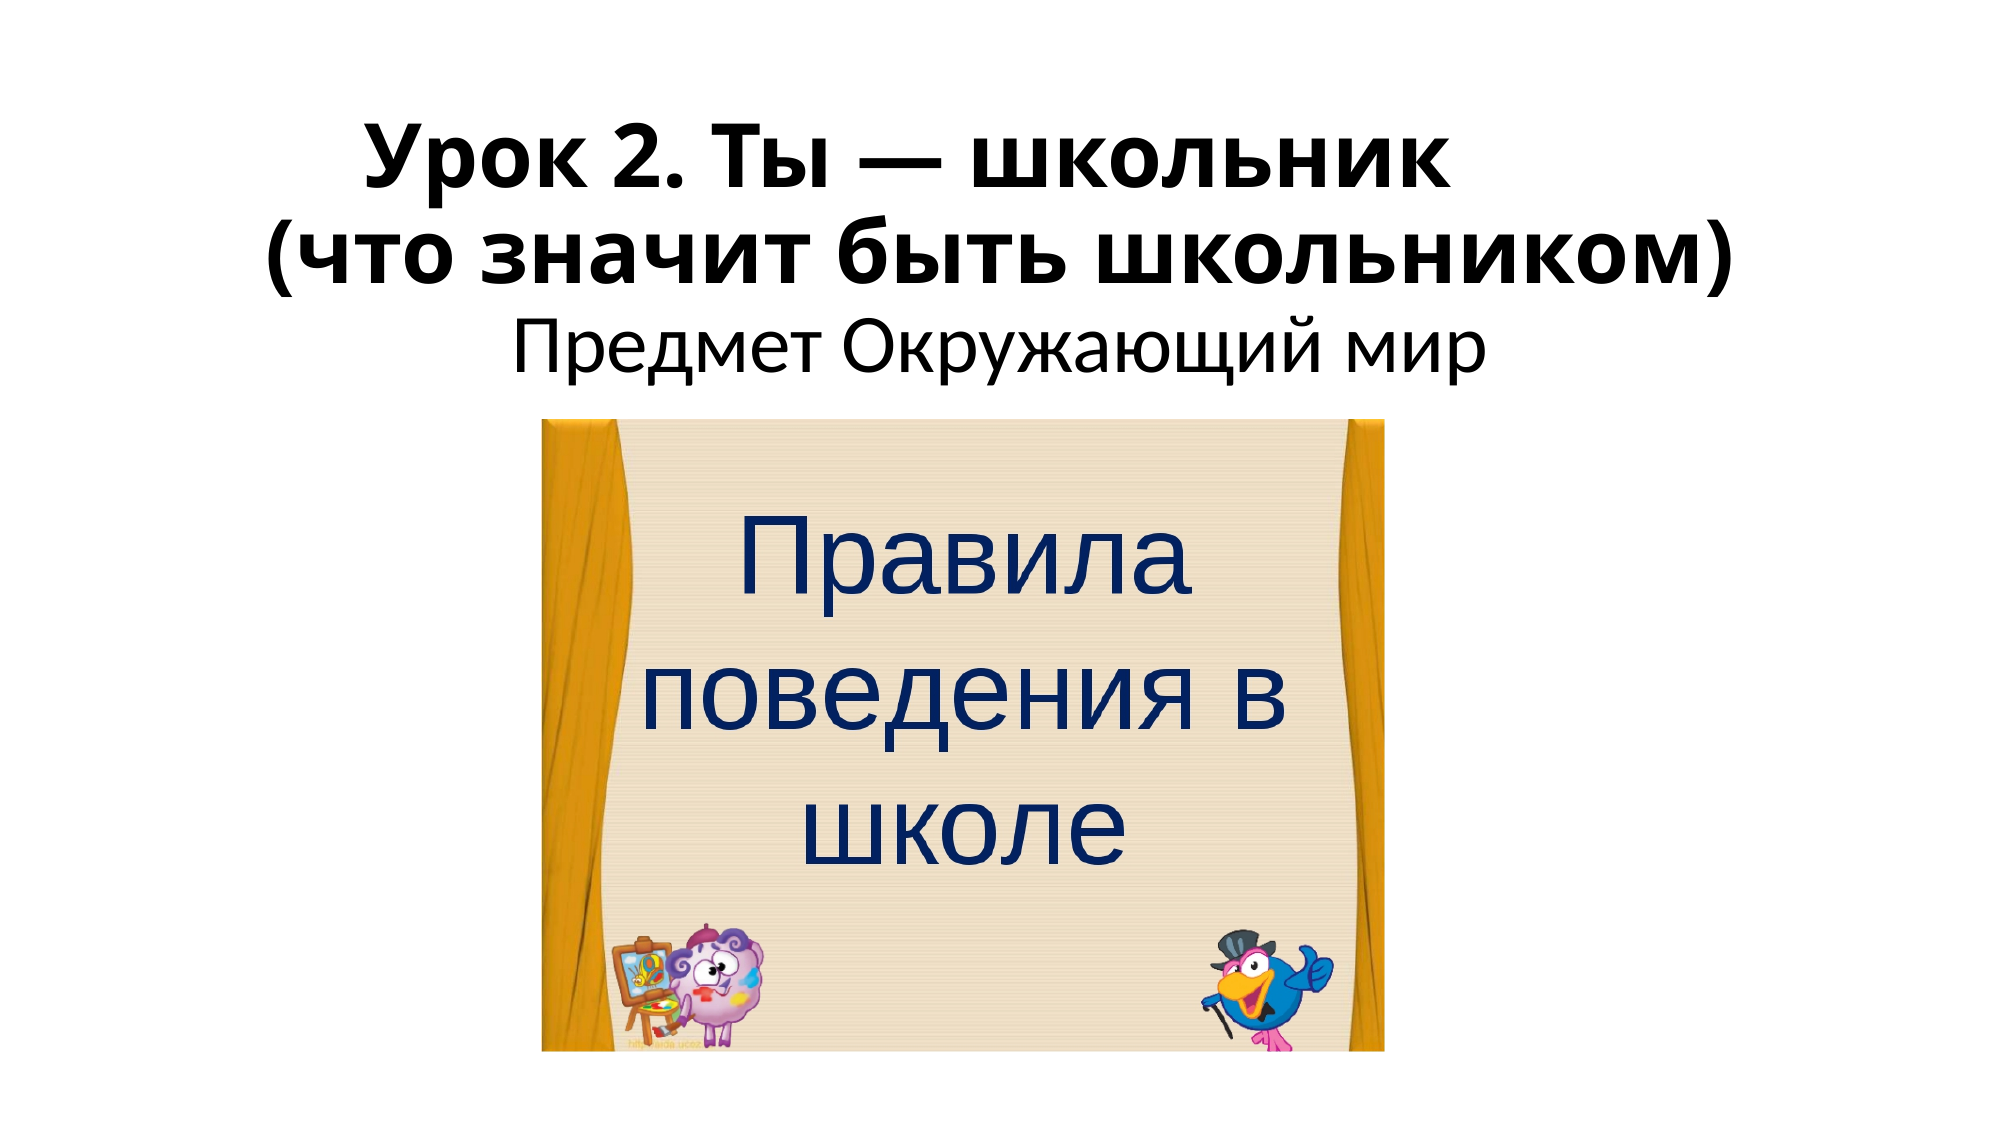

# Урок 2. Ты — школьник (что значит быть школьником)
Предмет Окружающий мир